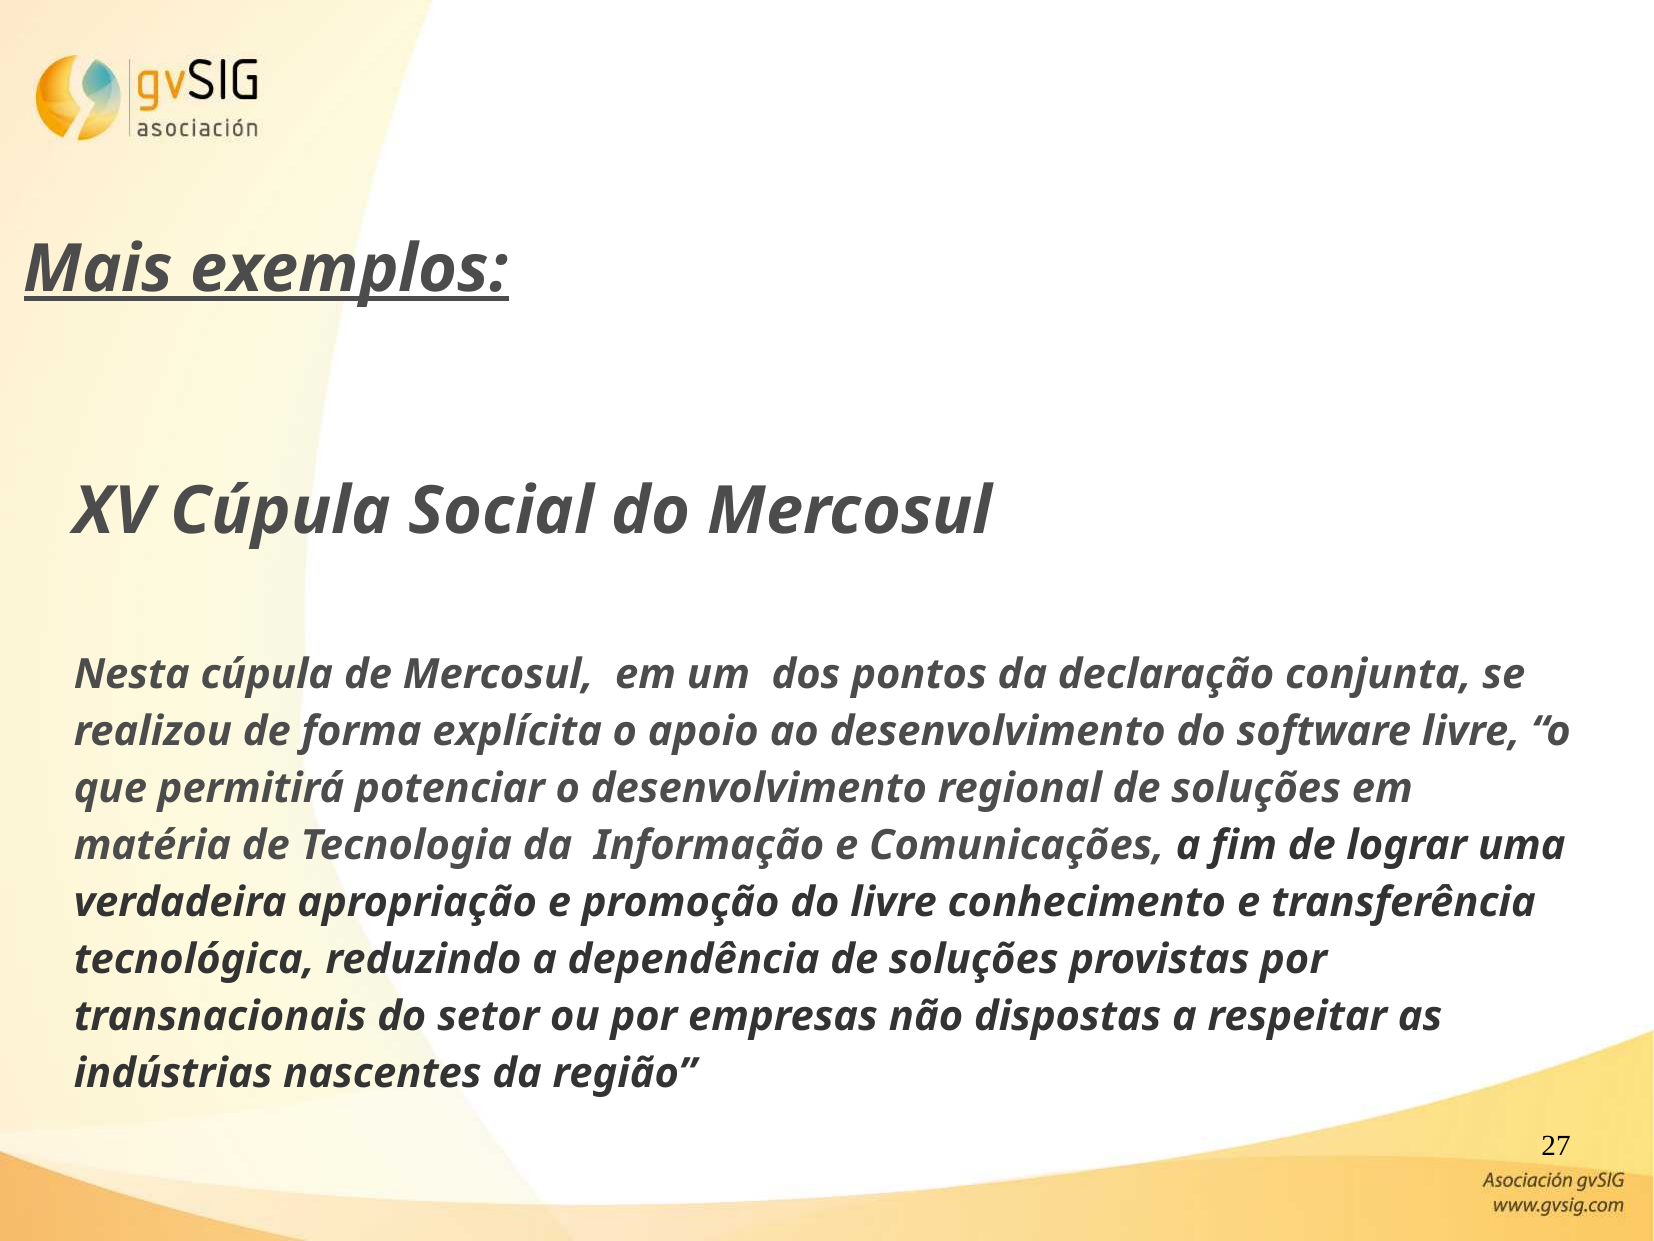

Mais exemplos:
XV Cúpula Social do Mercosul
Nesta cúpula de Mercosul, em um dos pontos da declaração conjunta, se realizou de forma explícita o apoio ao desenvolvimento do software livre, “o que permitirá potenciar o desenvolvimento regional de soluções em matéria de Tecnologia da Informação e Comunicações, a fim de lograr uma verdadeira apropriação e promoção do livre conhecimento e transferência tecnológica, reduzindo a dependência de soluções provistas por transnacionais do setor ou por empresas não dispostas a respeitar as indústrias nascentes da região”
27